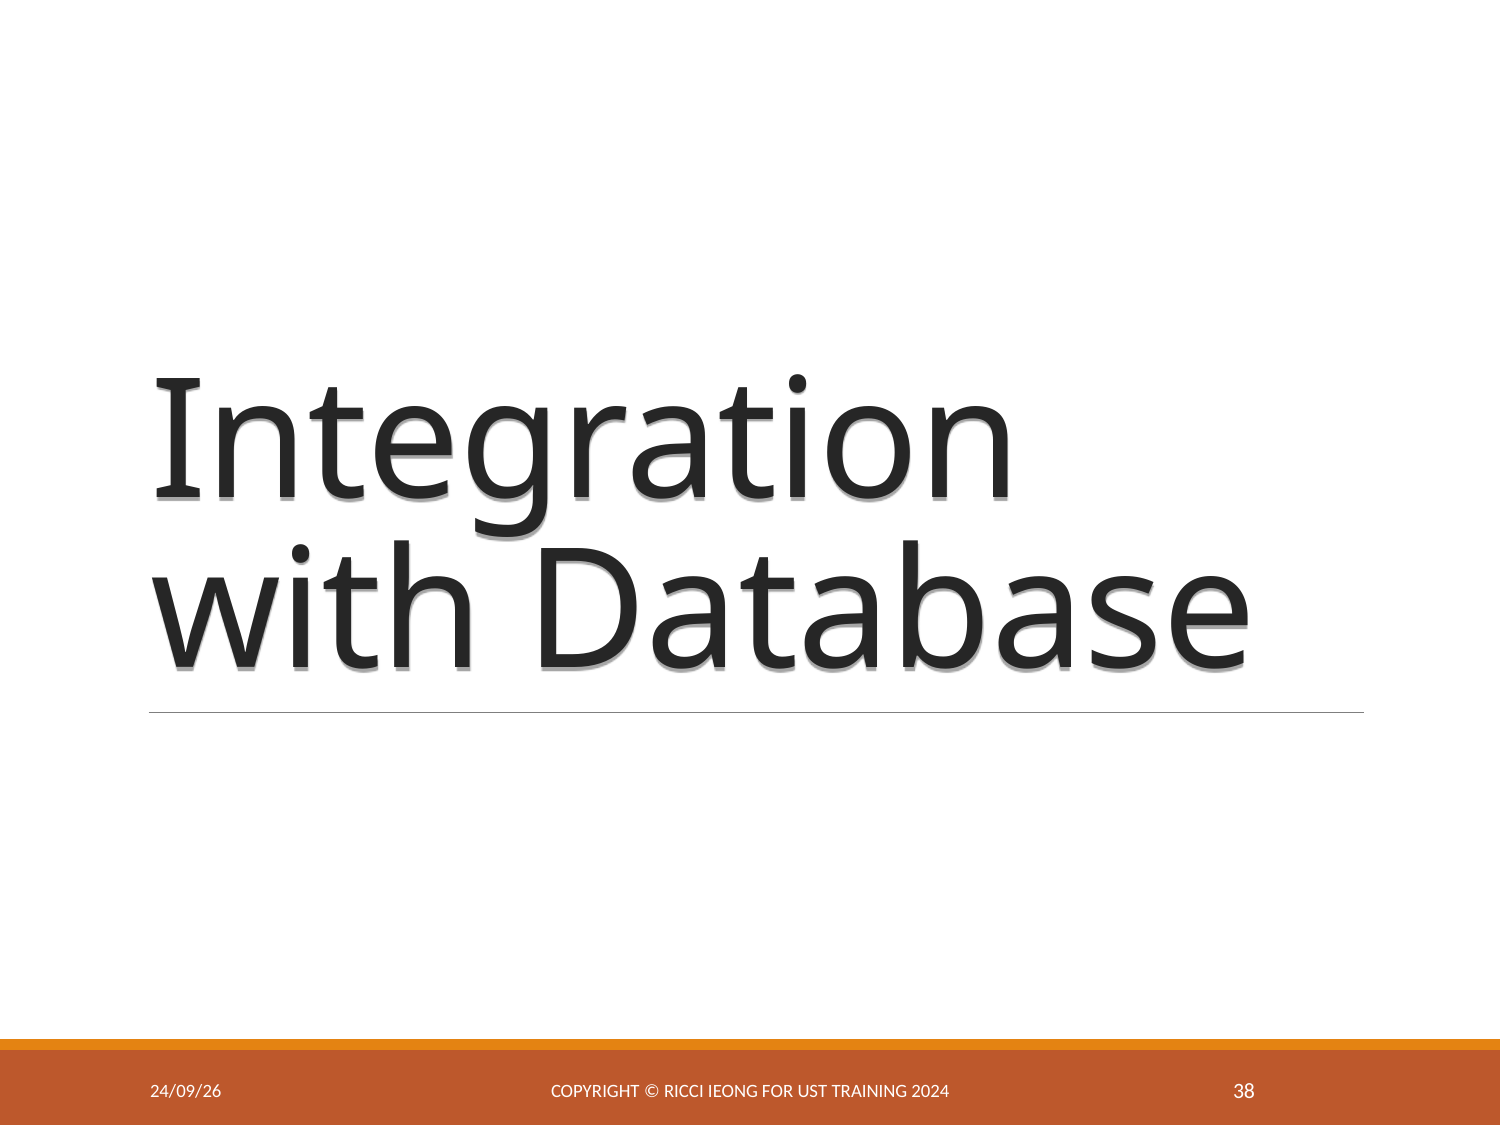

# Integration with Database
Copyright © Ricci IEONG for UST training 2024
38